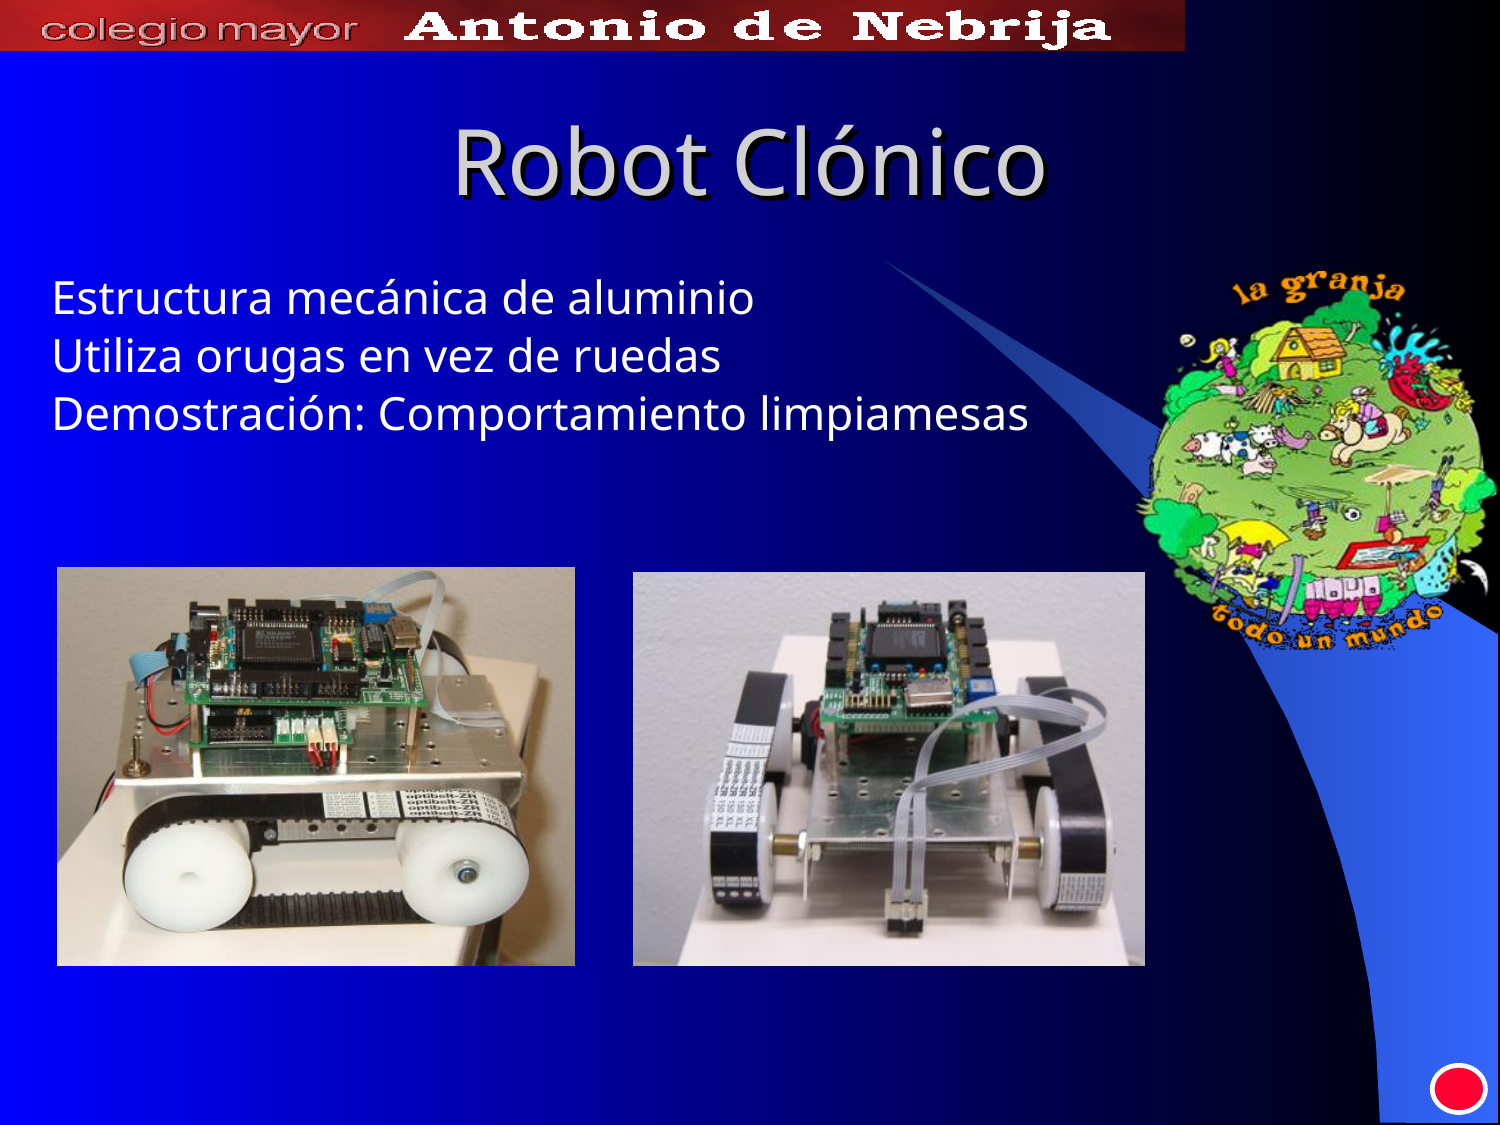

# Robot Clónico
Estructura mecánica de aluminio
Utiliza orugas en vez de ruedas
Demostración: Comportamiento limpiamesas